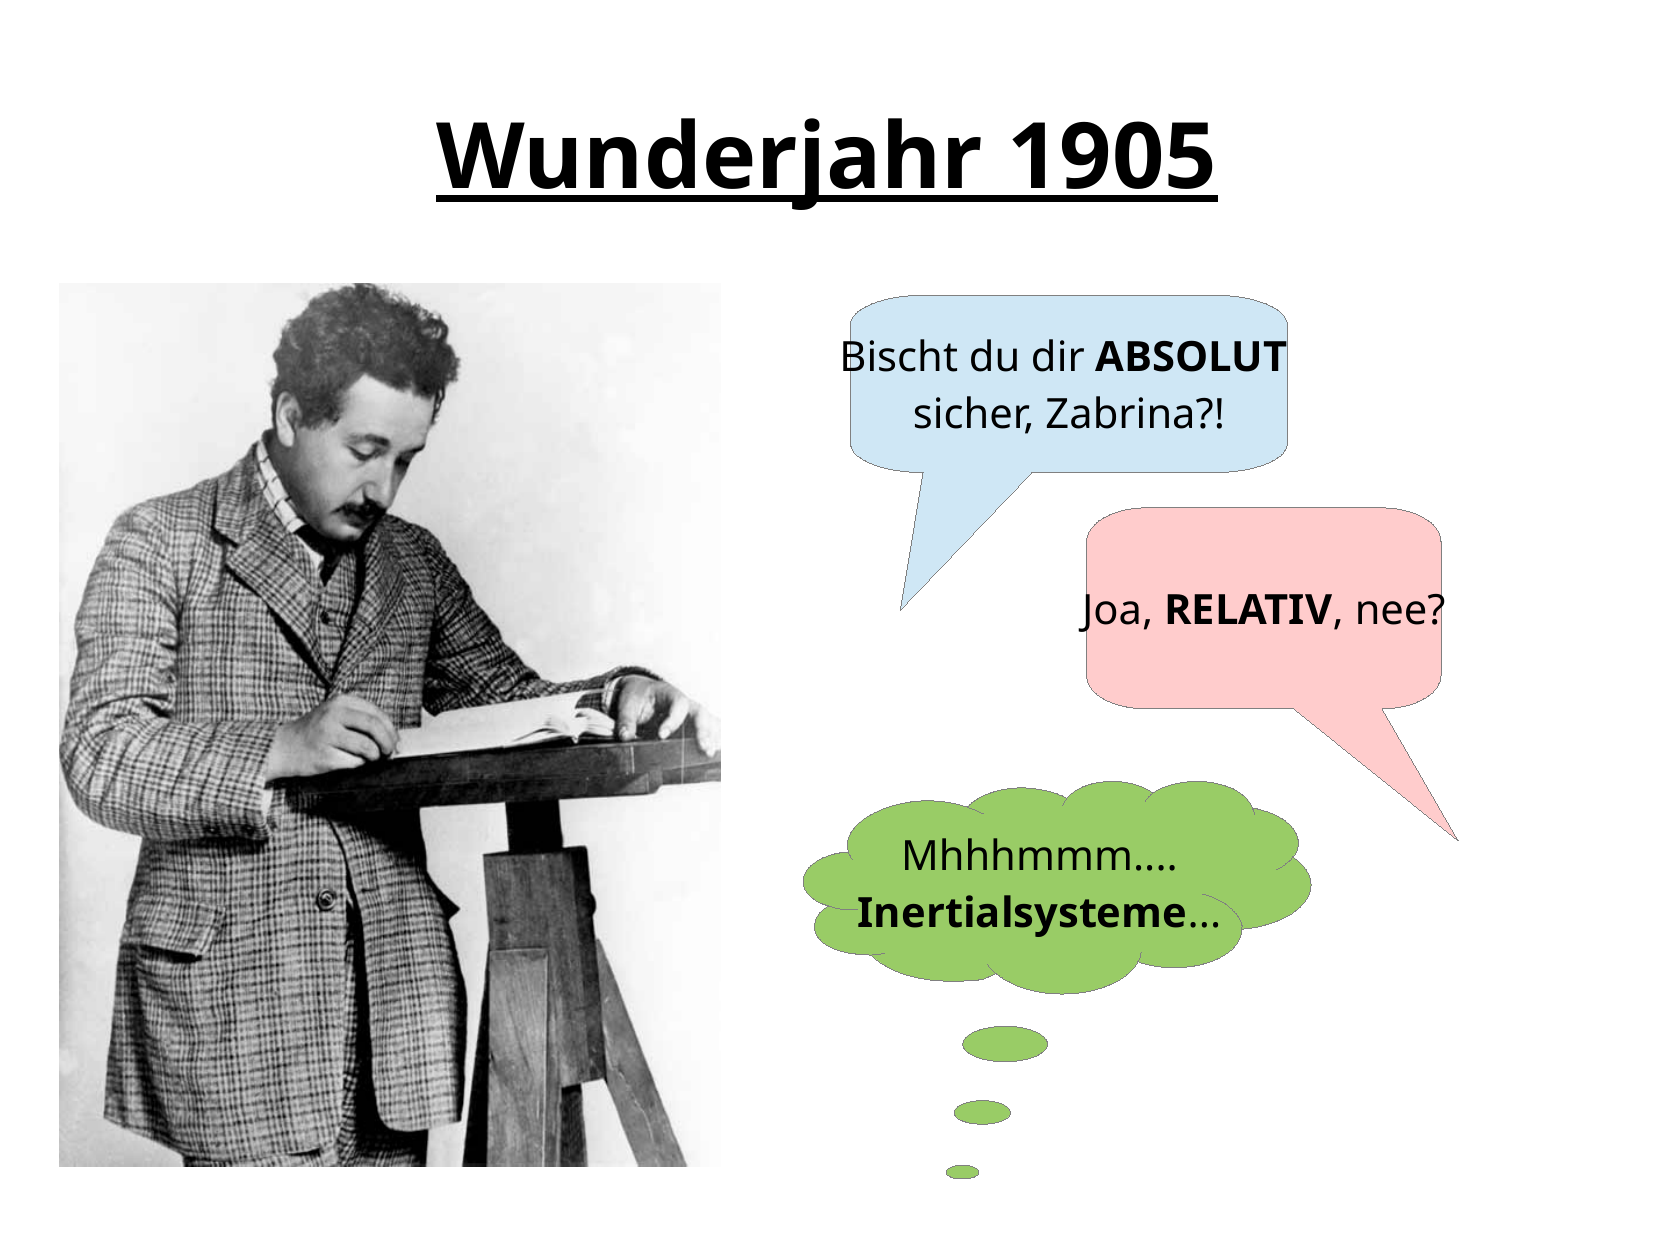

# Wunderjahr 1905
Bischt du dir ABSOLUT
sicher, Zabrina?!
Joa, RELATIV, nee?
Mhhhmmm....
Inertialsysteme...